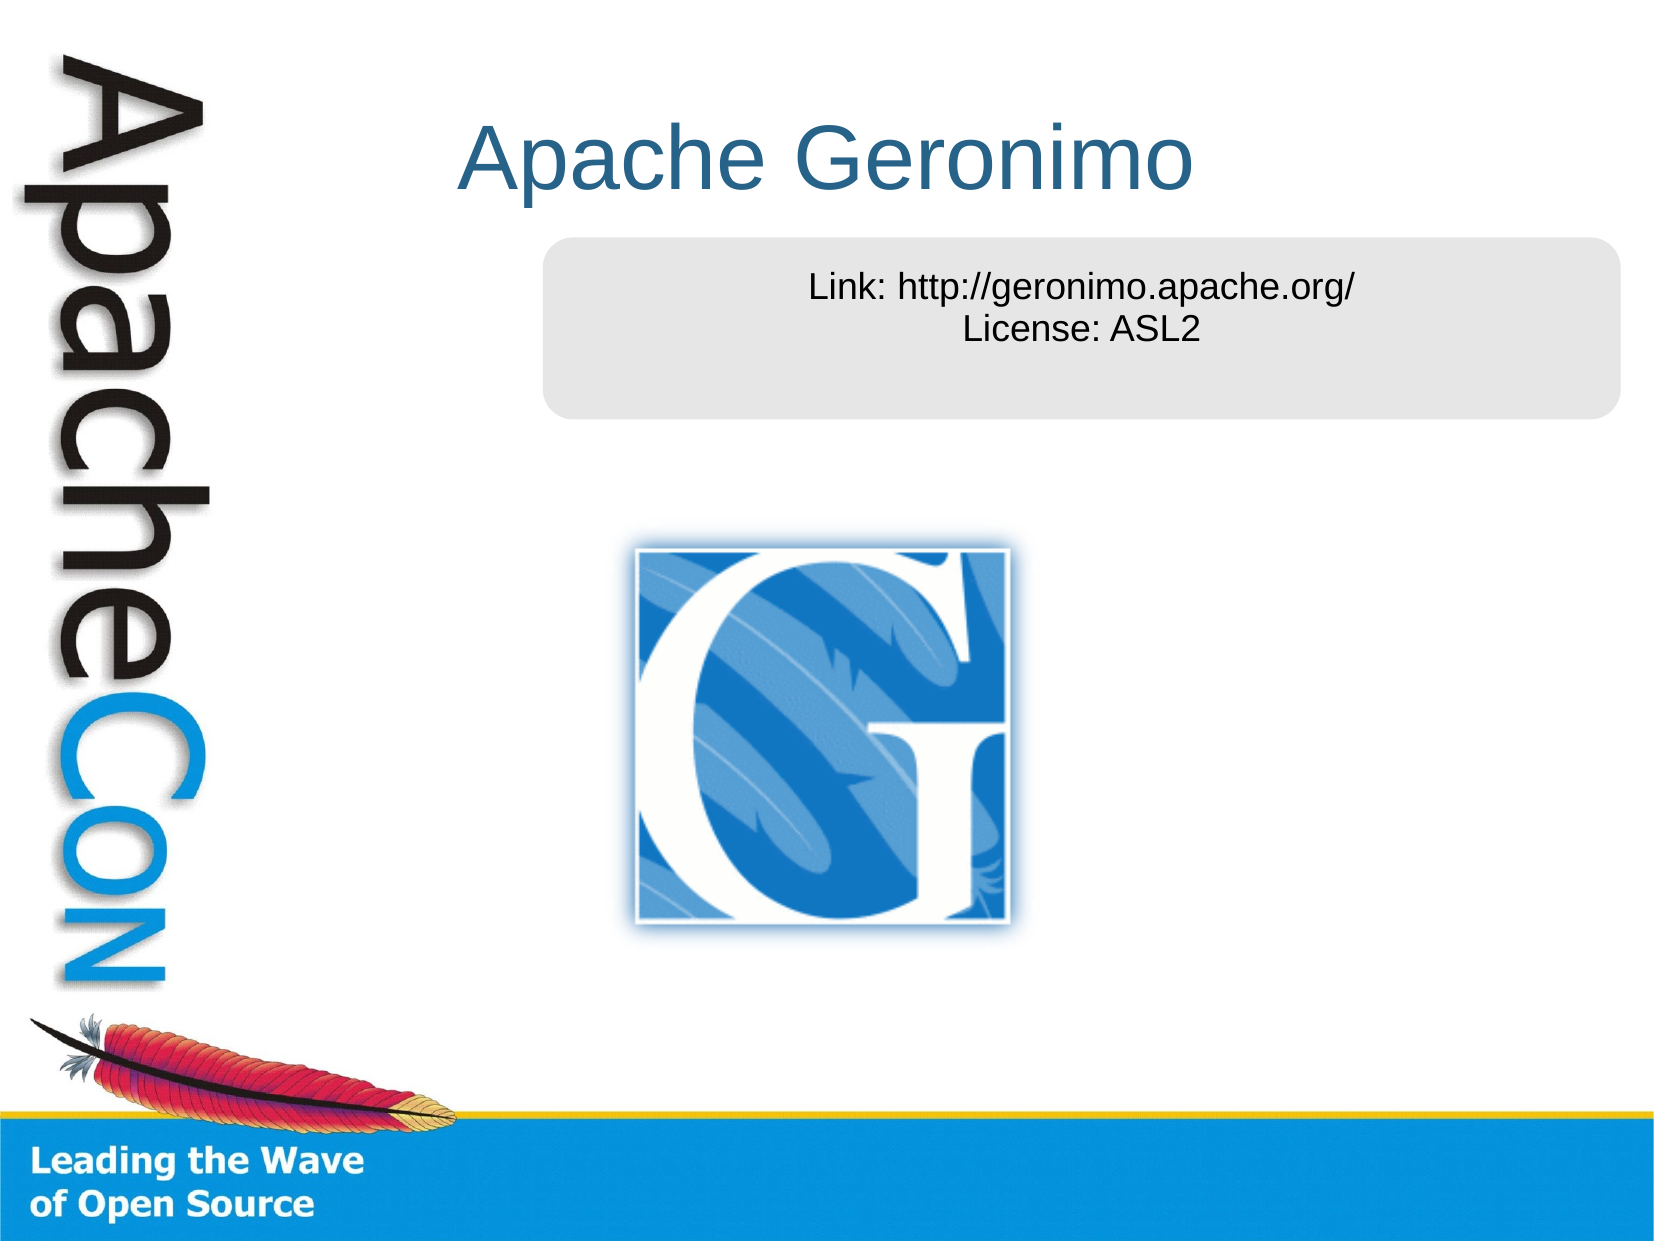

# Apache Geronimo
Link: http://geronimo.apache.org/
License: ASL2
DEMO?